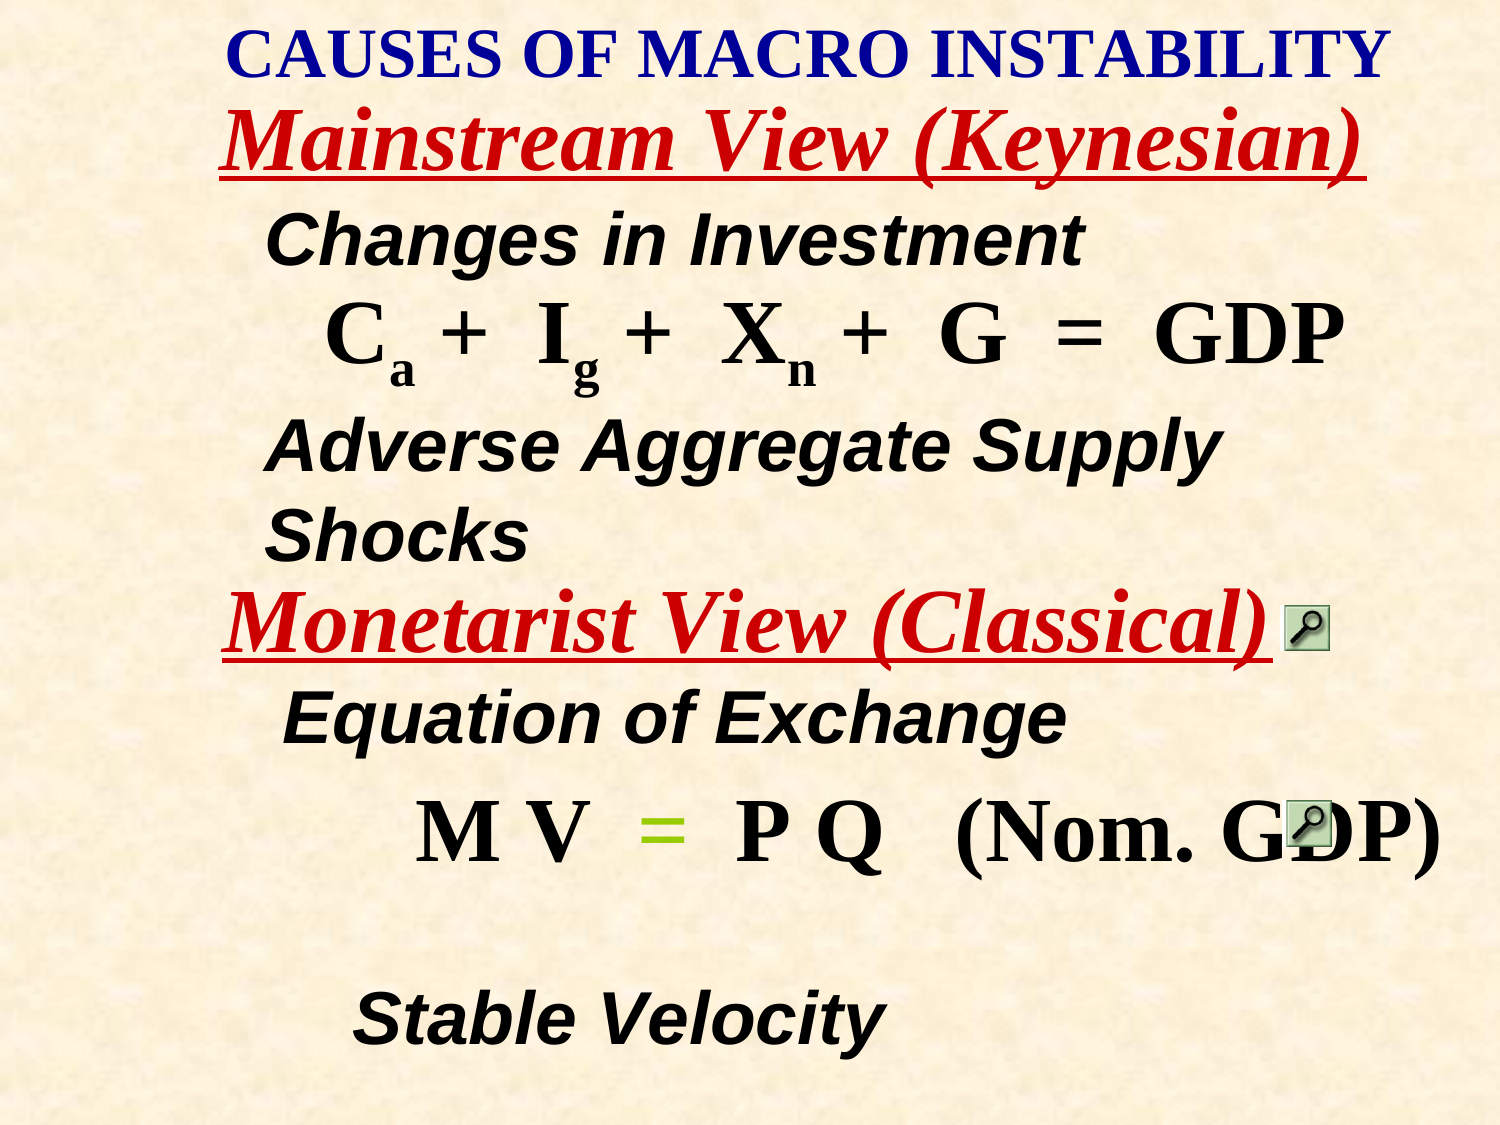

CAUSES OF MACRO INSTABILITY
Mainstream View (Keynesian)
Changes in Investment
Ca + Ig + Xn + G = GDP
Adverse Aggregate Supply Shocks
Monetarist View (Classical)
Equation of Exchange
M V = P Q (Nom. GDP)
Stable Velocity